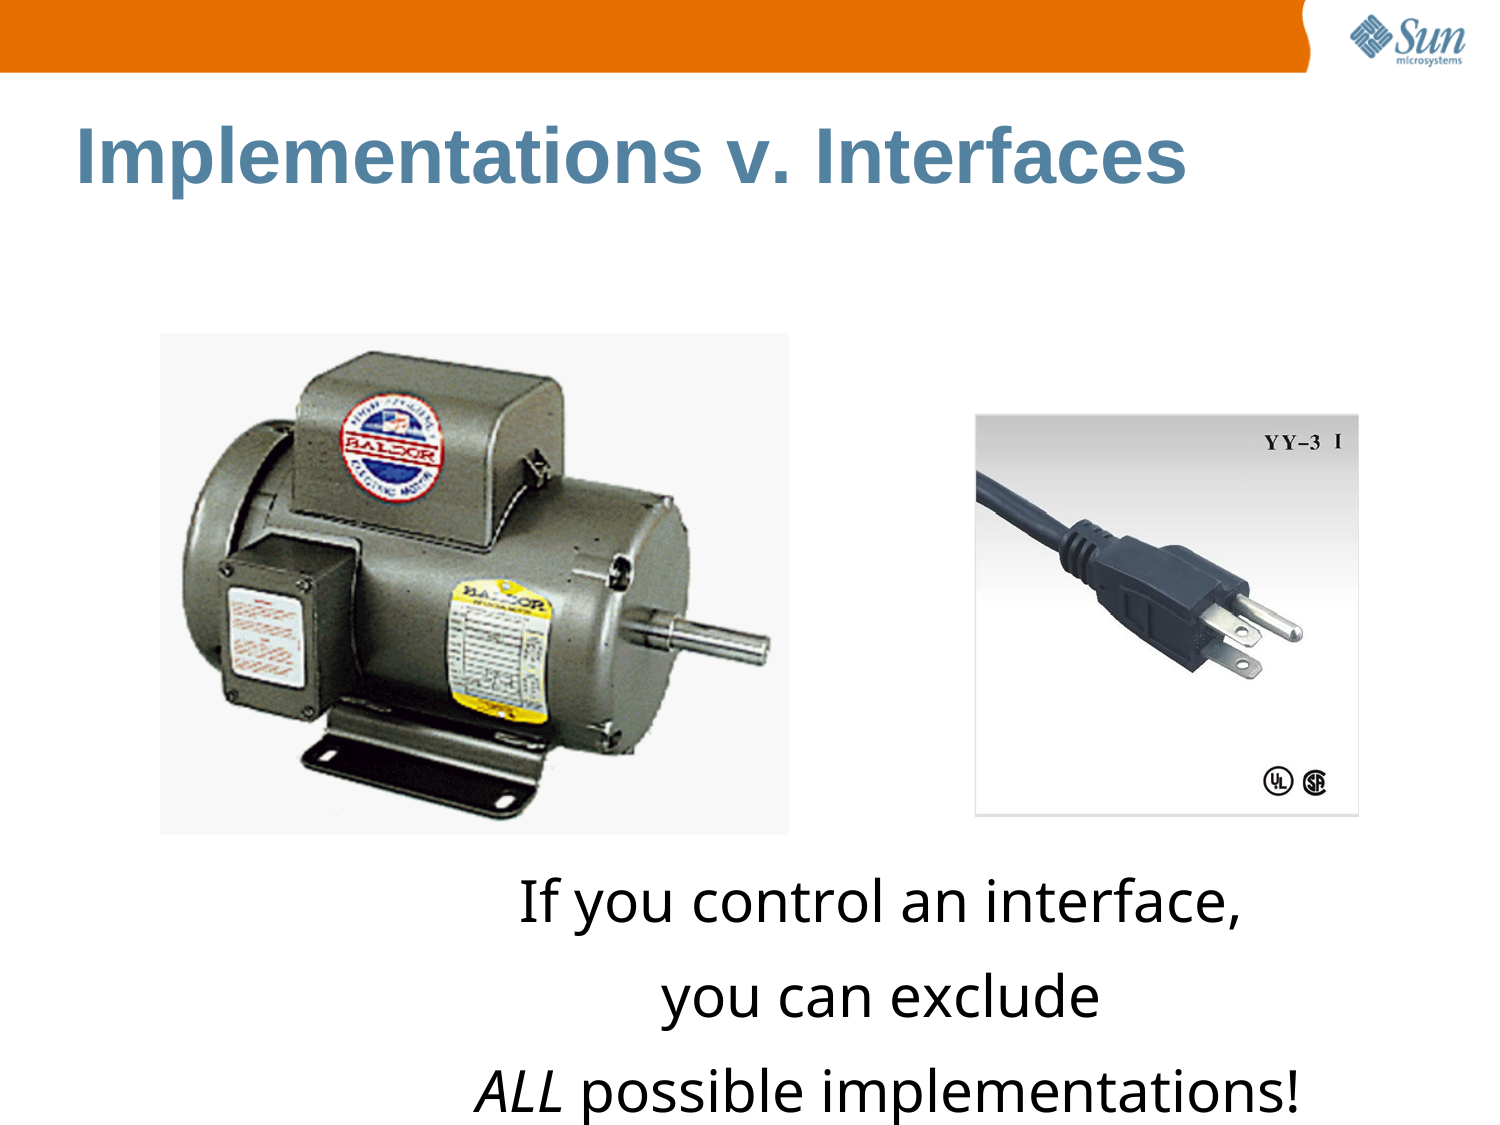

# Implementations v. Interfaces
If you control an interface,
you can exclude
ALL possible implementations!